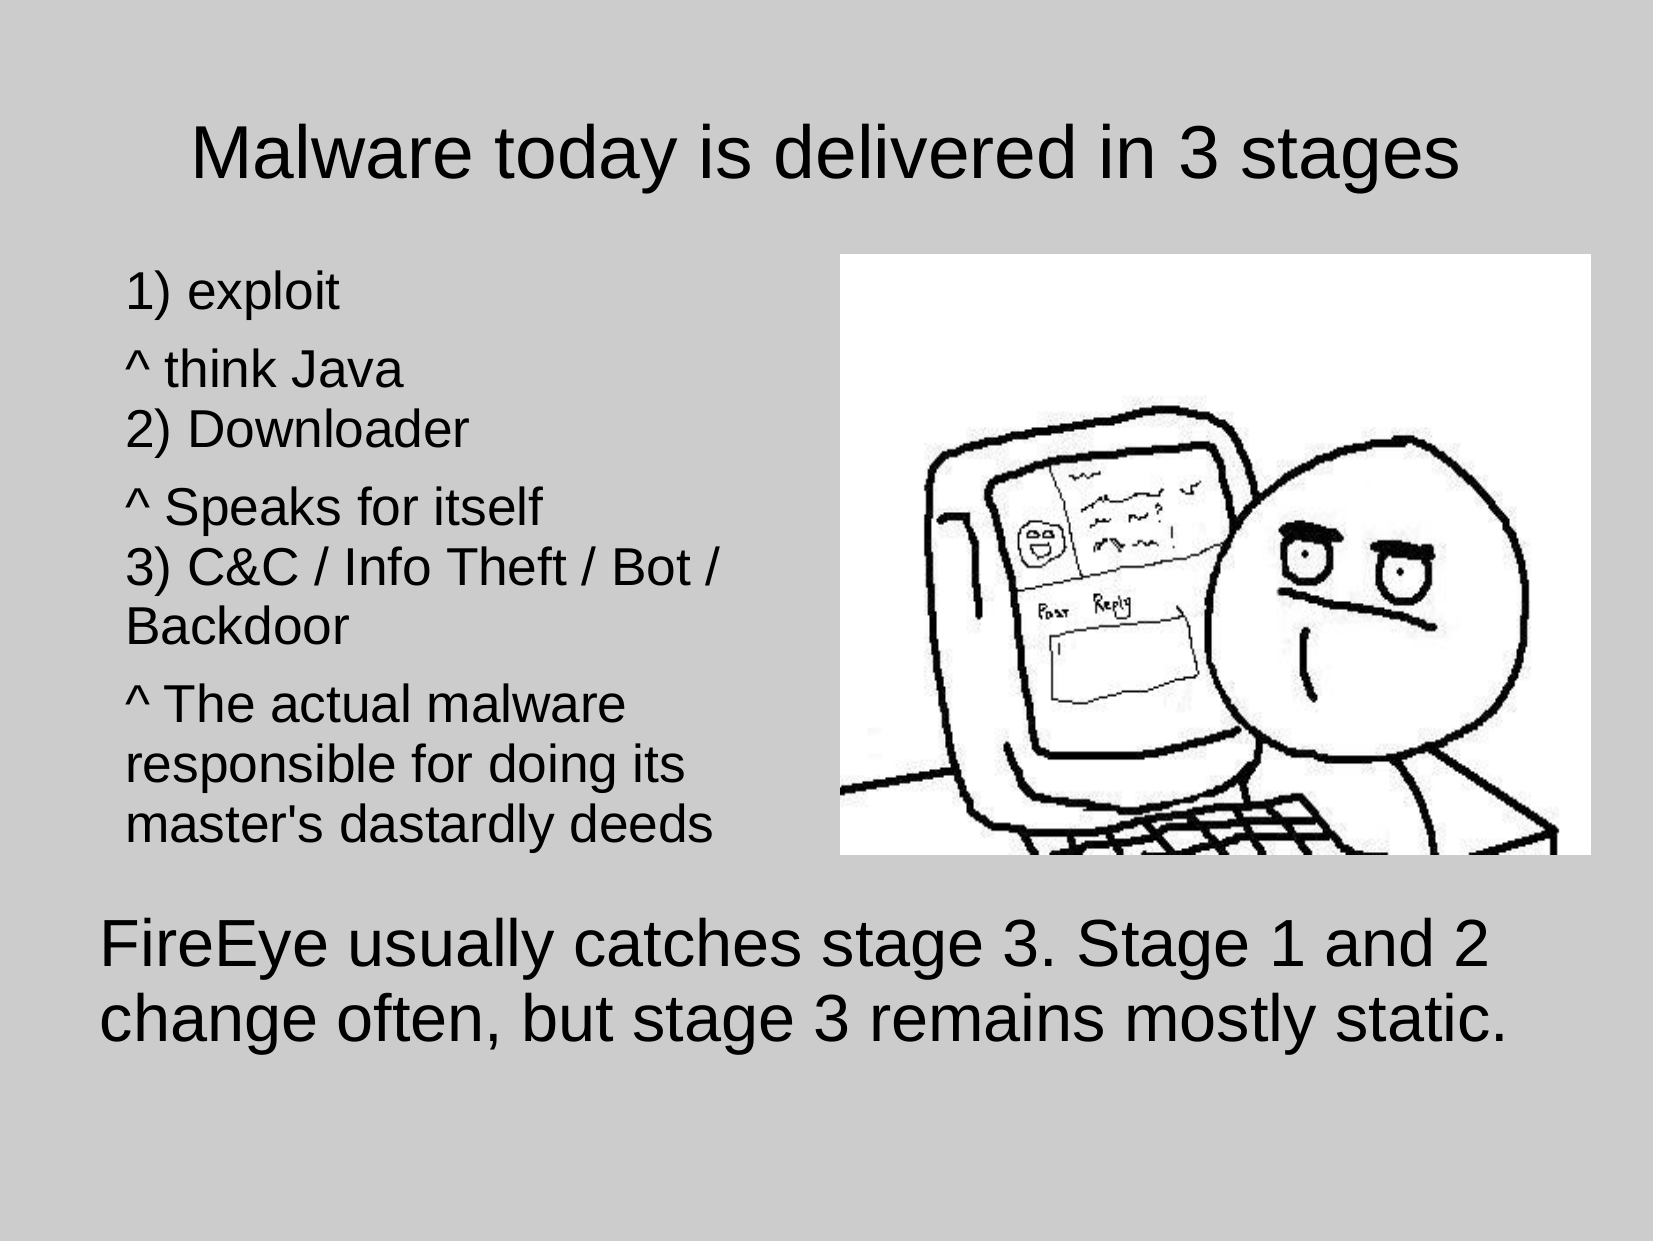

# Malware today is delivered in 3 stages
1) exploit
^ think Java
2) Downloader
^ Speaks for itself
3) C&C / Info Theft / Bot / Backdoor
^ The actual malware responsible for doing its master's dastardly deeds
FireEye usually catches stage 3. Stage 1 and 2 change often, but stage 3 remains mostly static.